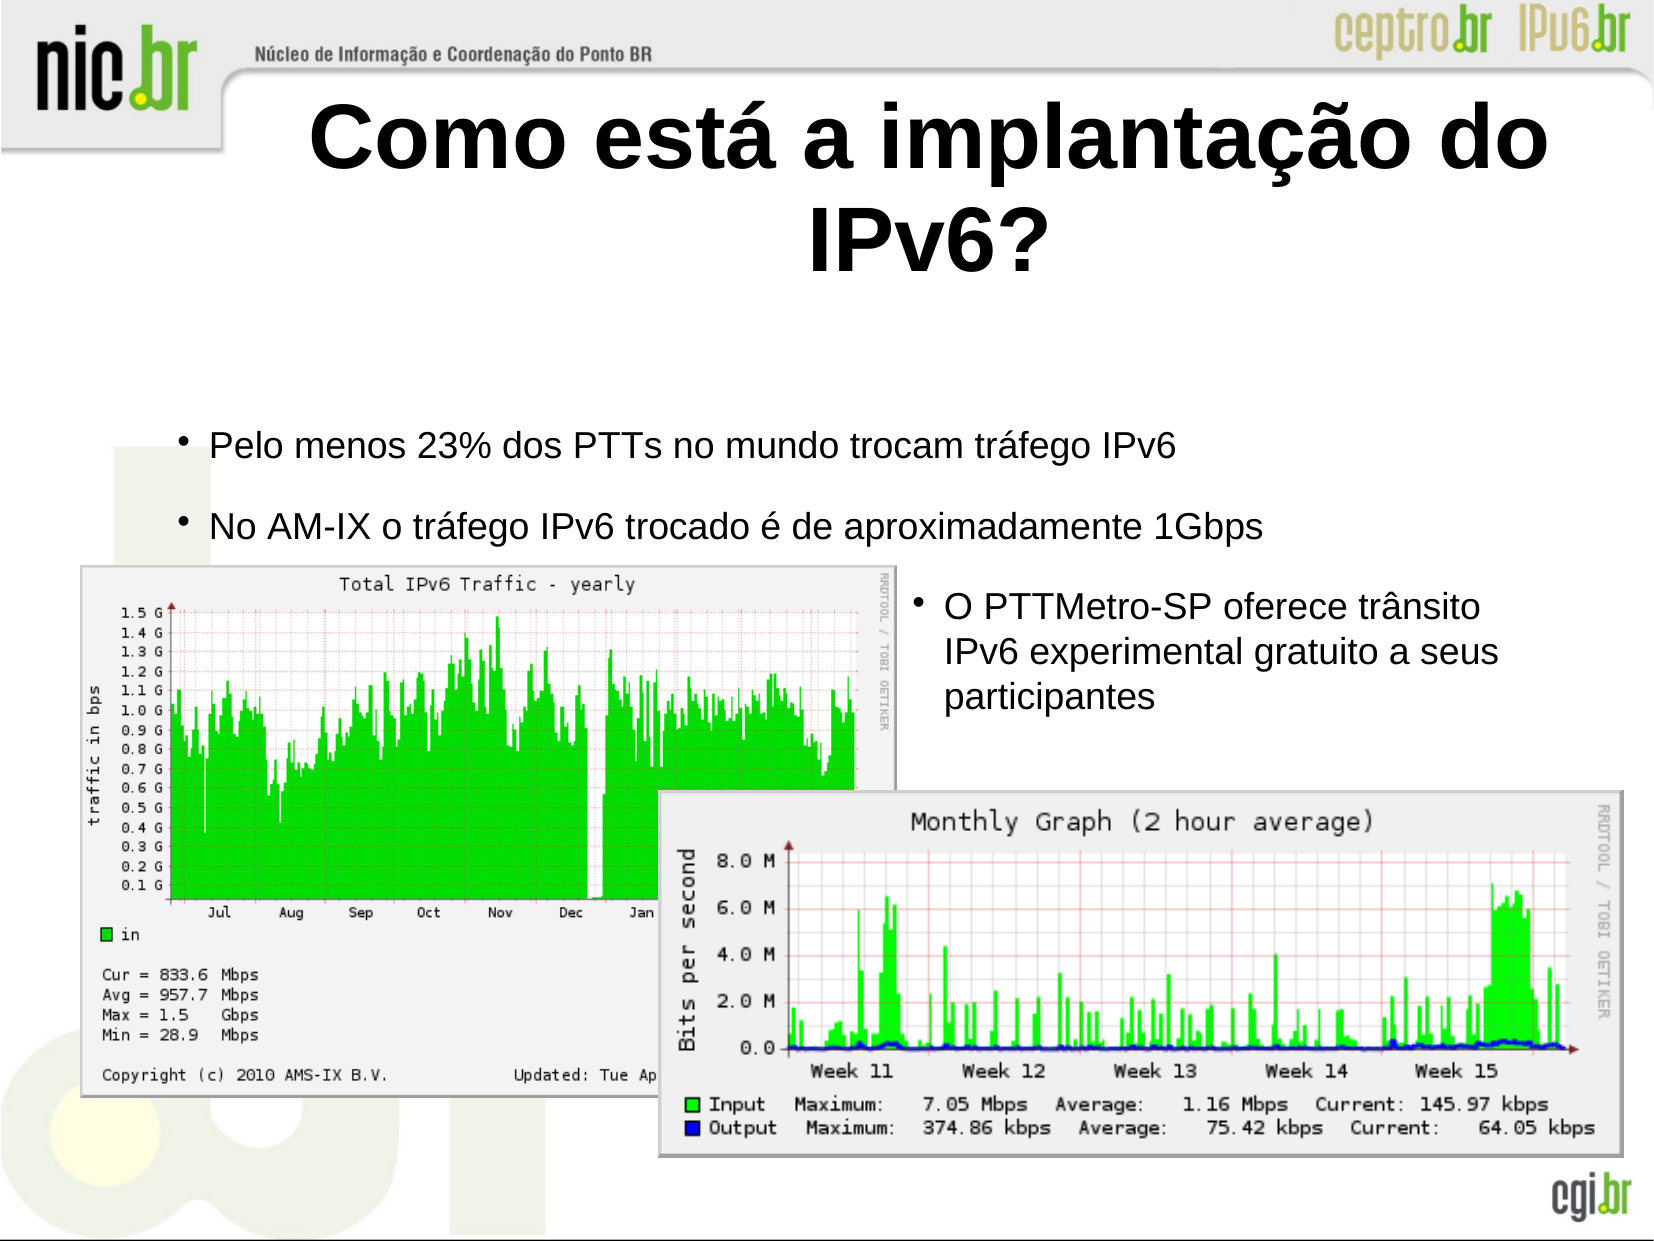

Como está a implantação do IPv6?
Pelo menos 23% dos PTTs no mundo trocam tráfego IPv6
No AM-IX o tráfego IPv6 trocado é de aproximadamente 1Gbps
O PTTMetro-SP oferece trânsito IPv6 experimental gratuito a seus participantes